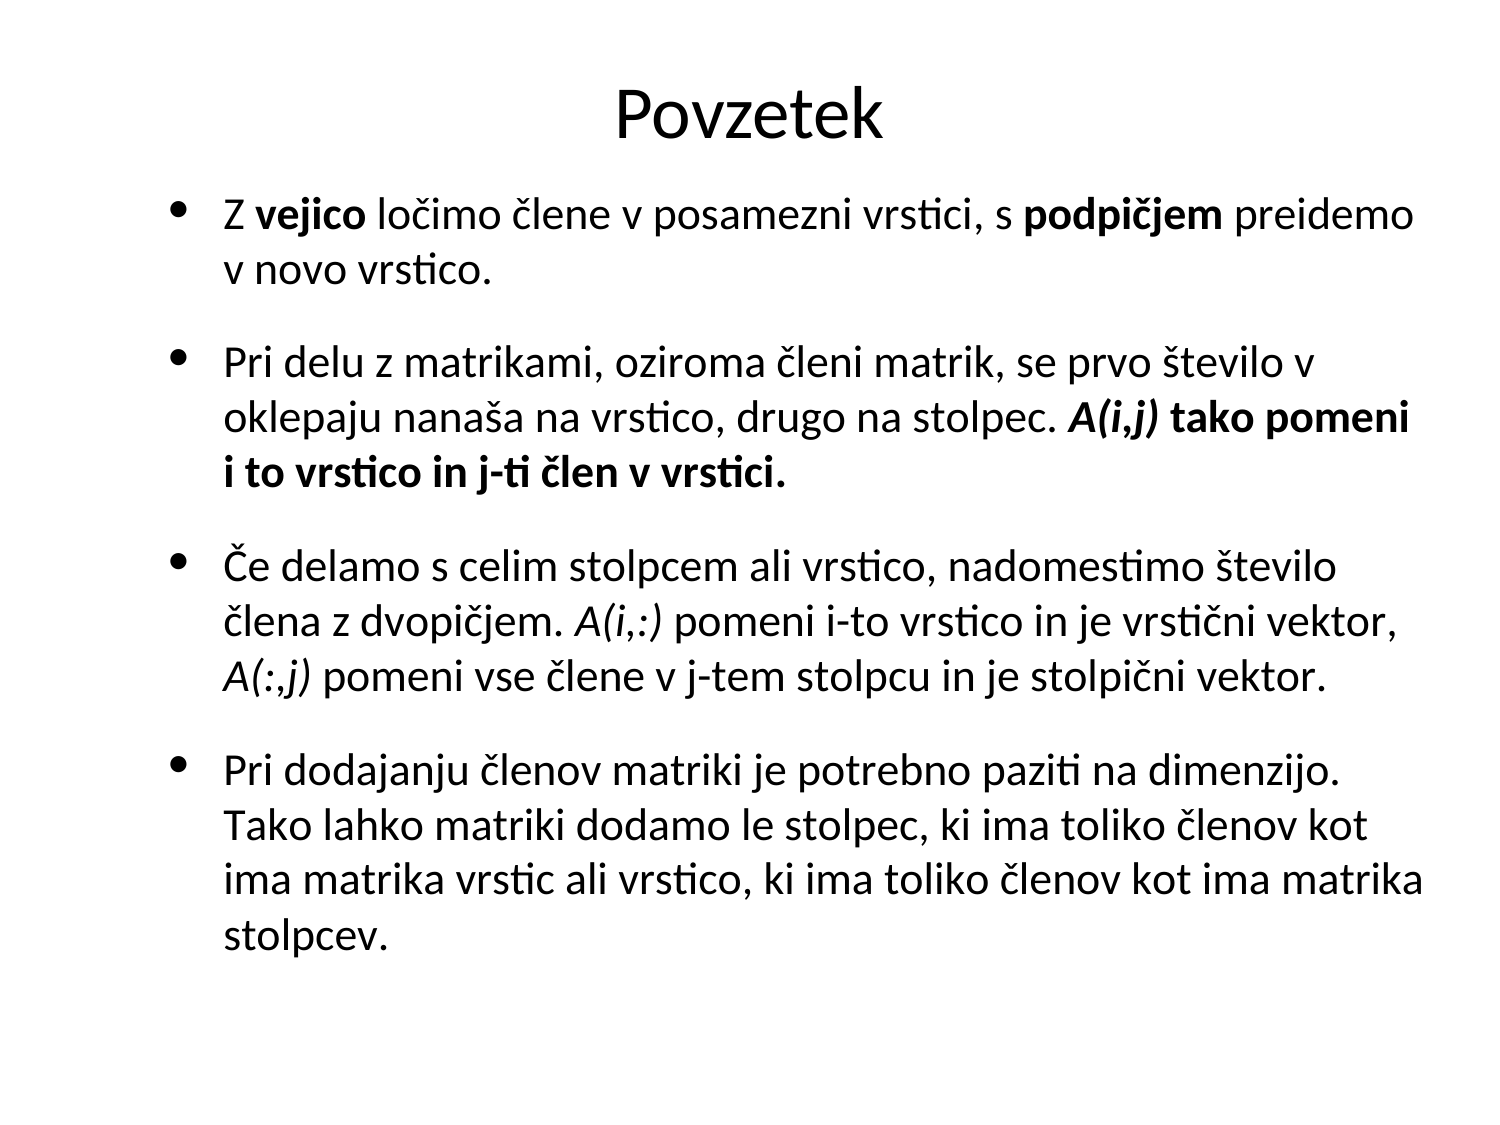

# Povzetek
Z vejico ločimo člene v posamezni vrstici, s podpičjem preidemo v novo vrstico.
Pri delu z matrikami, oziroma členi matrik, se prvo število v oklepaju nanaša na vrstico, drugo na stolpec. A(i,j) tako pomeni i to vrstico in j-ti člen v vrstici.
Če delamo s celim stolpcem ali vrstico, nadomestimo število člena z dvopičjem. A(i,:) pomeni i-to vrstico in je vrstični vektor,  A(:,j) pomeni vse člene v j-tem stolpcu in je stolpični vektor.
Pri dodajanju členov matriki je potrebno paziti na dimenzijo. Tako lahko matriki dodamo le stolpec, ki ima toliko členov kot ima matrika vrstic ali vrstico, ki ima toliko členov kot ima matrika stolpcev.